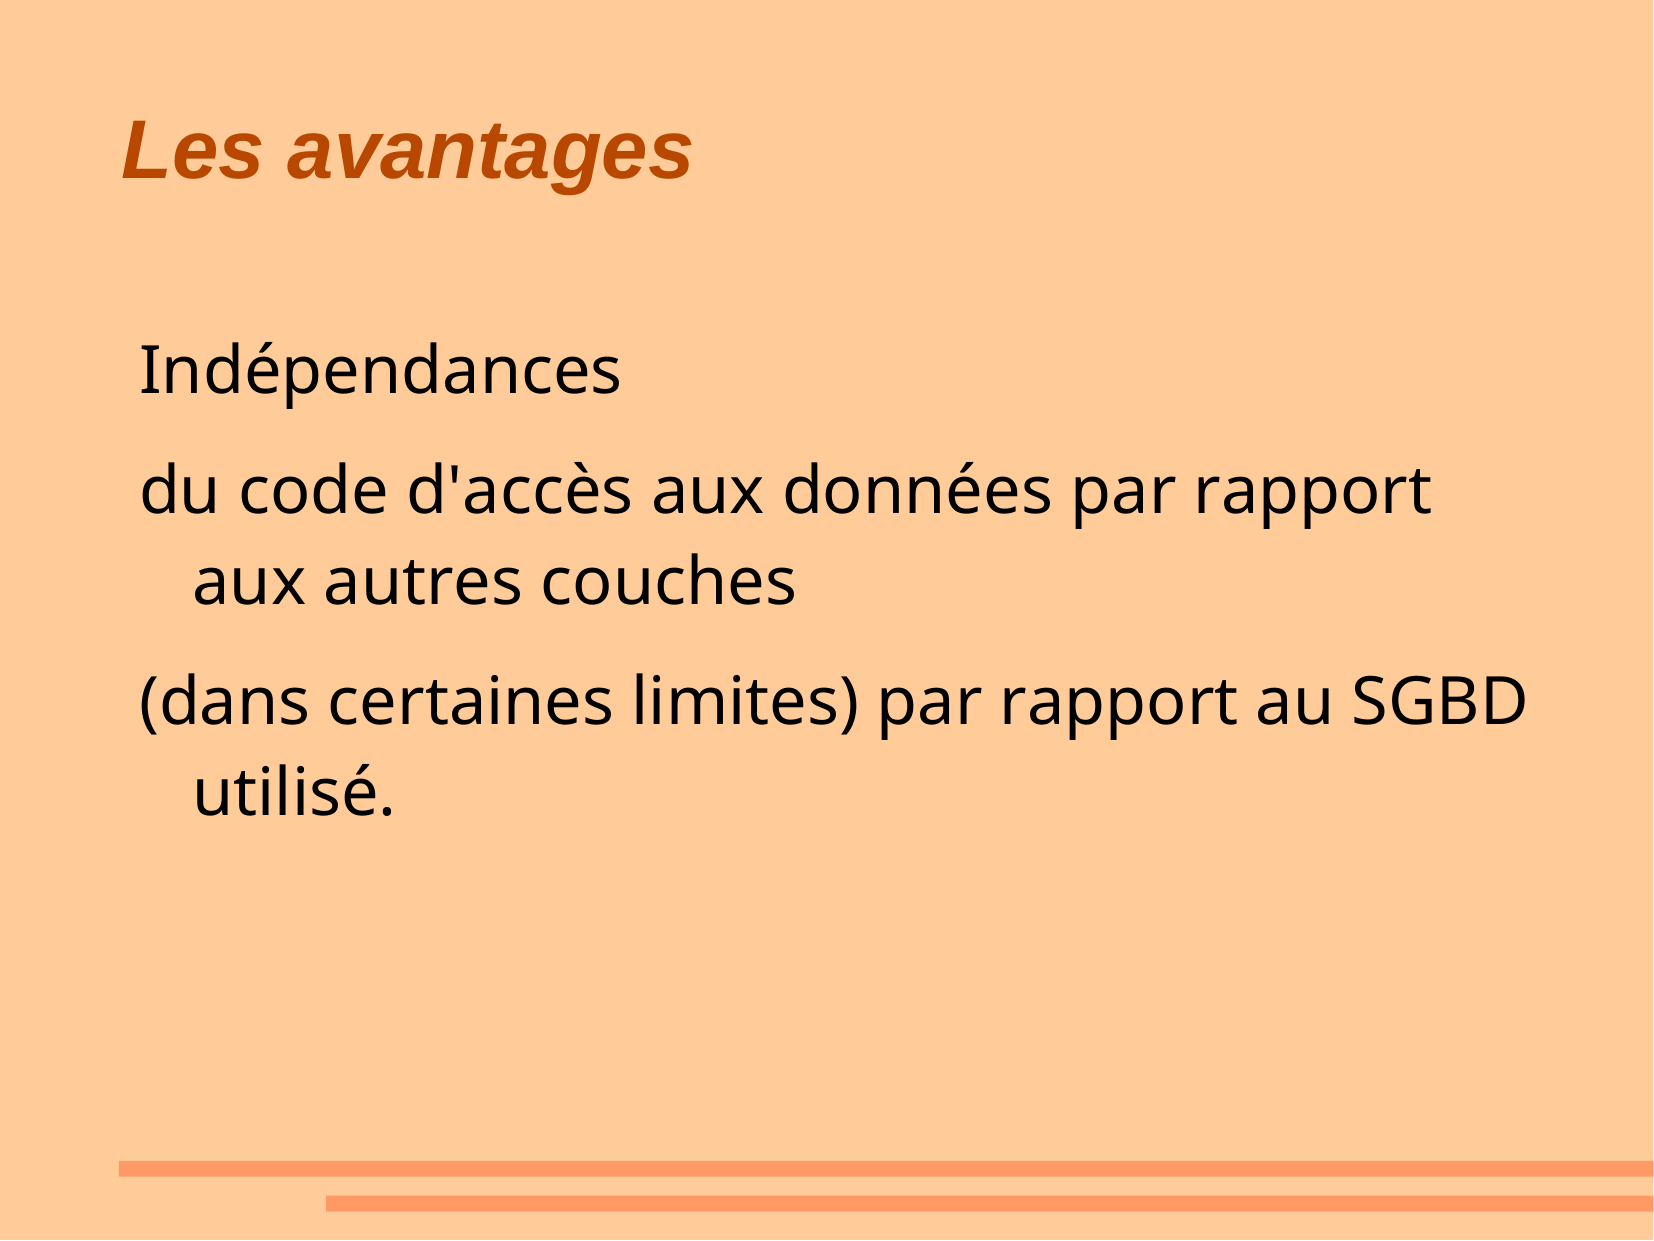

# Les avantages
Indépendances
du code d'accès aux données par rapport aux autres couches
(dans certaines limites) par rapport au SGBD utilisé.